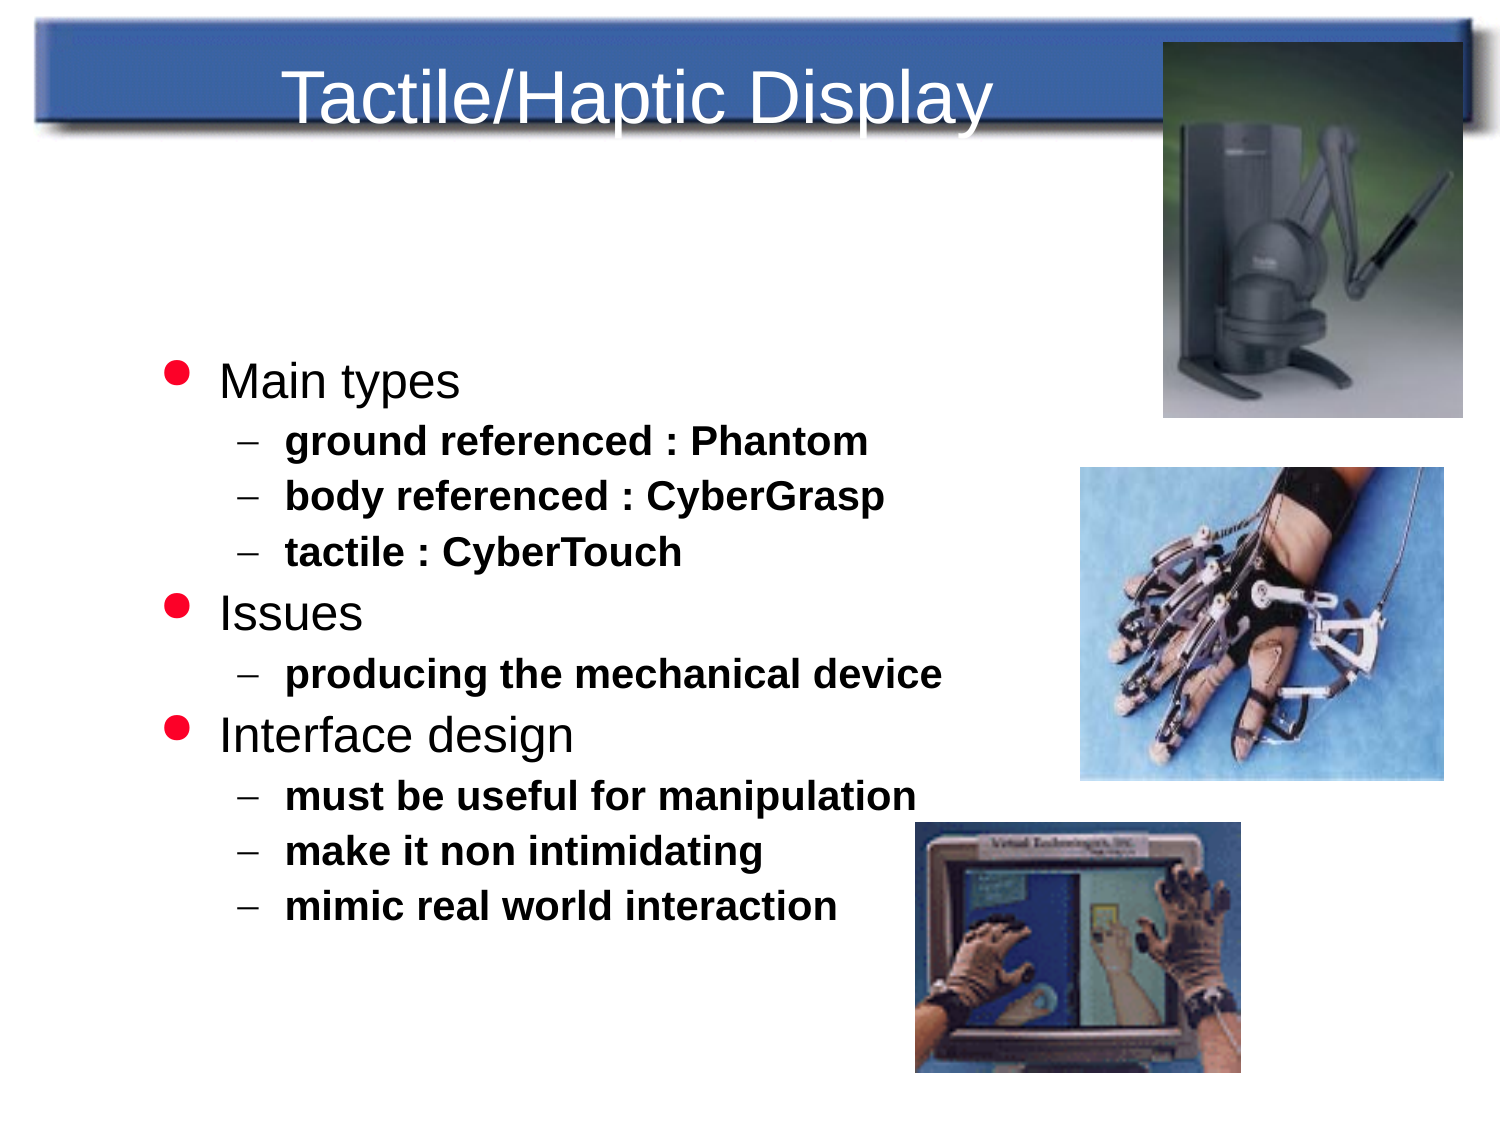

# Tactile/Haptic Display
Main types
ground referenced : Phantom
body referenced : CyberGrasp
tactile : CyberTouch
Issues
producing the mechanical device
Interface design
must be useful for manipulation
make it non intimidating
mimic real world interaction